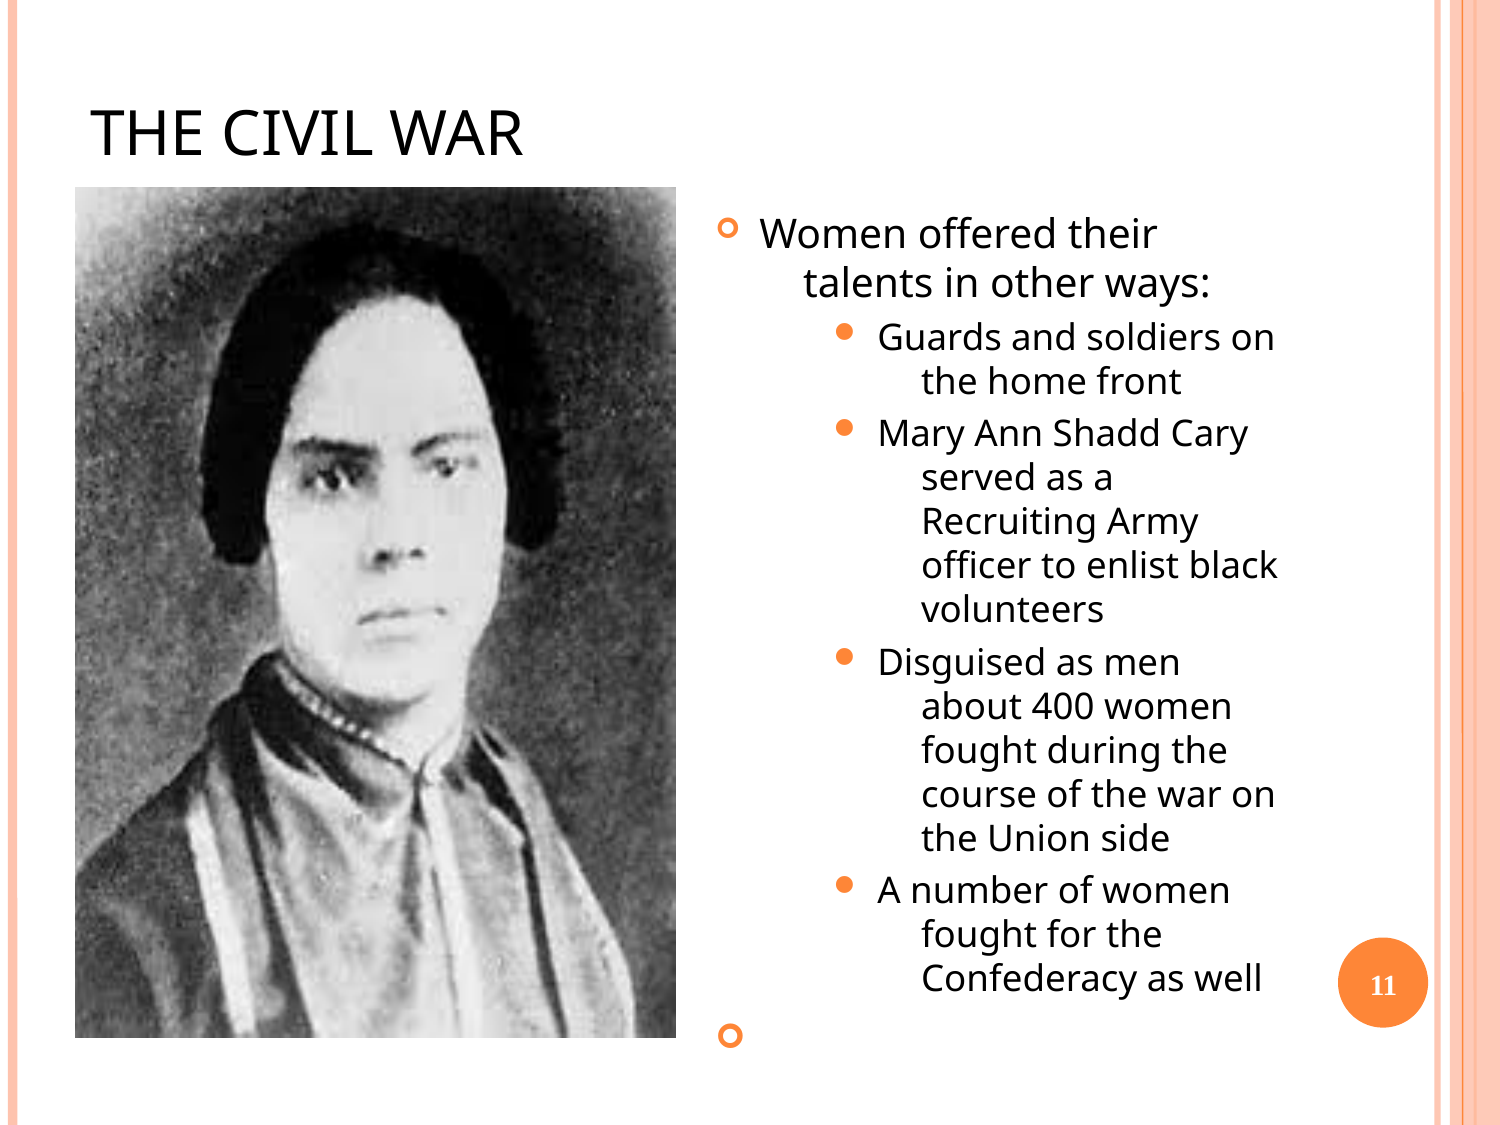

# The Civil War
Women offered their talents in other ways:
Guards and soldiers on the home front
Mary Ann Shadd Cary served as a Recruiting Army officer to enlist black volunteers
Disguised as men about 400 women fought during the course of the war on the Union side
A number of women fought for the Confederacy as well